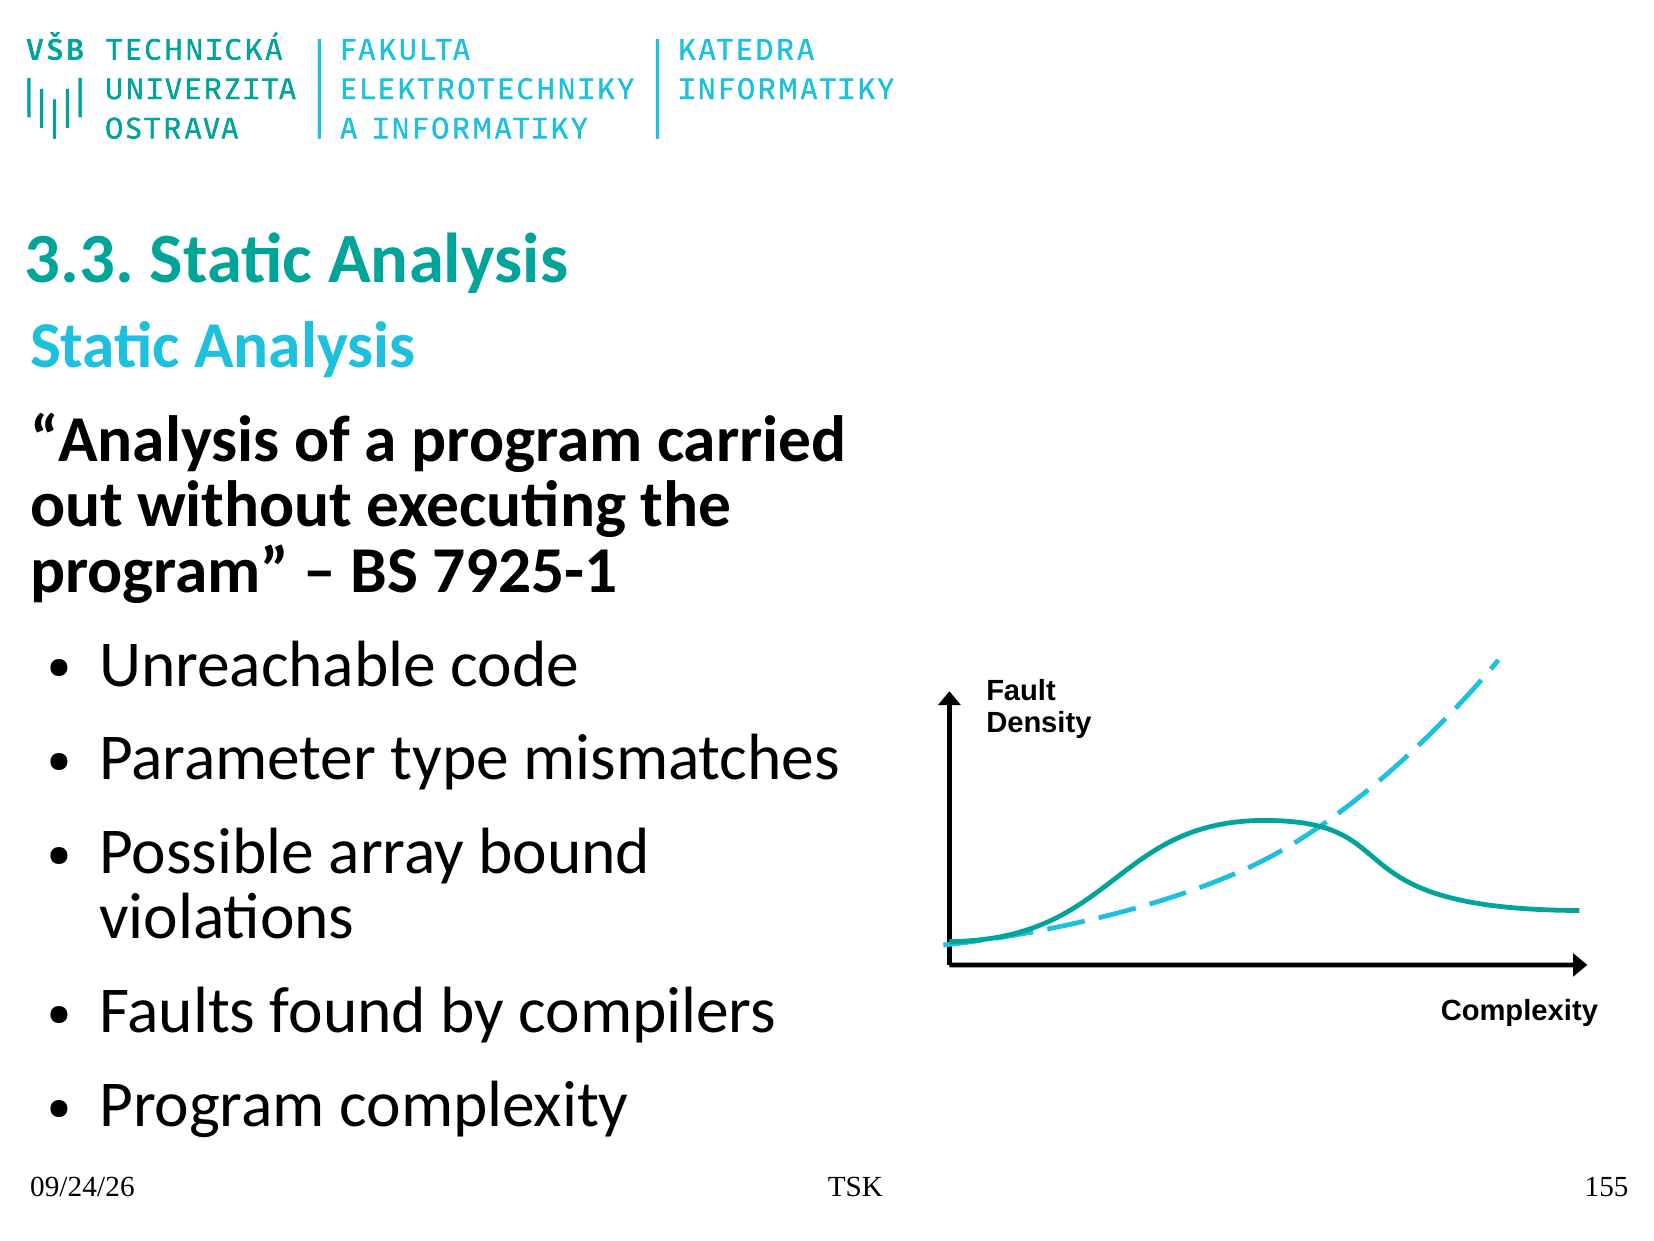

# 3.3. Static Analysis
Static Analysis
“Analysis of a program carried out without executing the program” – BS 7925-1
Unreachable code
Parameter type mismatches
Possible array bound violations
Faults found by compilers
Program complexity
Fault
Density
Complexity
TSK
155